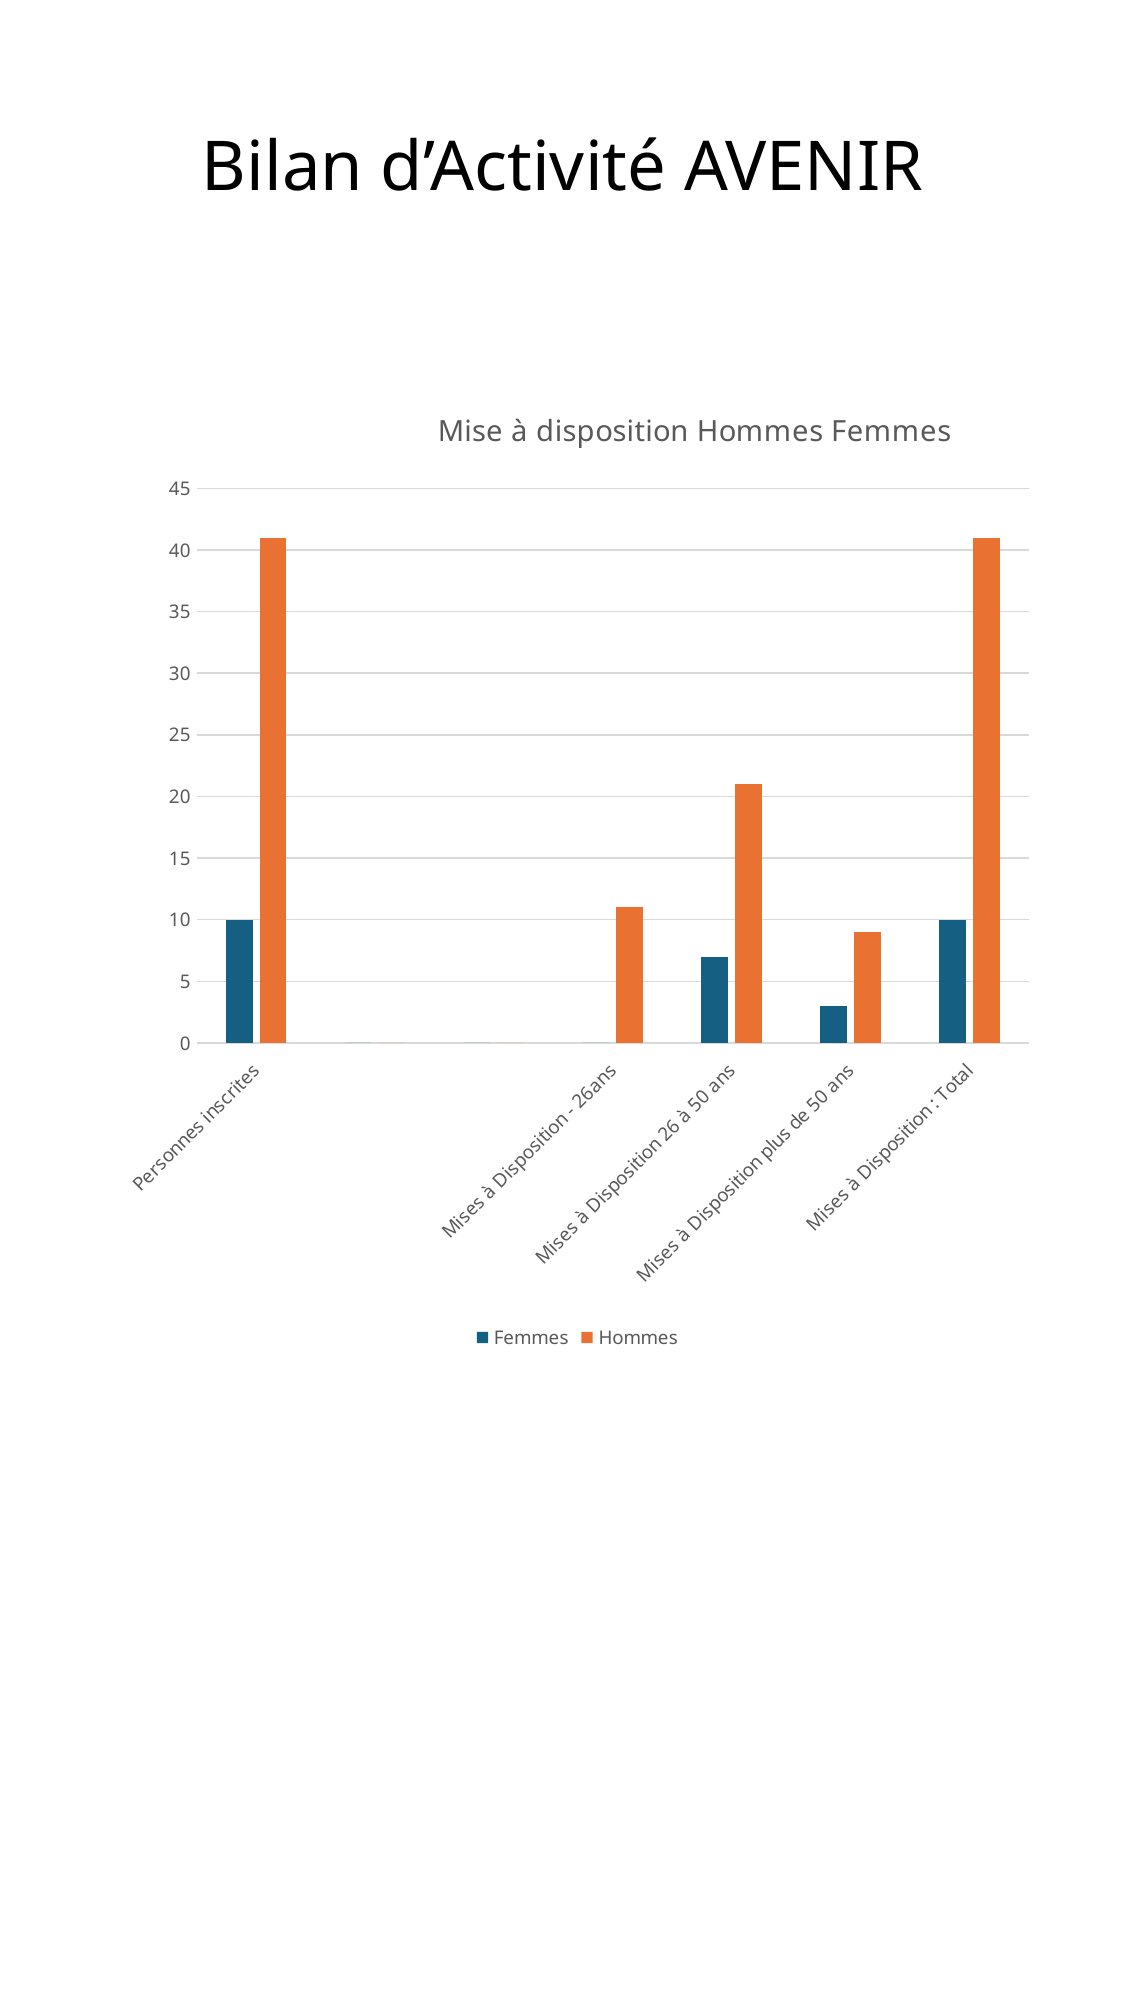

# Bilan d’Activité AVENIR
### Chart: Mise à disposition Hommes Femmes
| Category | Femmes | Hommes |
|---|---|---|
| Personnes inscrites | 10.0 | 41.0 |
| None | 0.0 | 0.0 |
| None | 0.0 | 0.0 |
| Mises à Disposition - 26ans | 0.0 | 11.0 |
| Mises à Disposition 26 à 50 ans | 7.0 | 21.0 |
| Mises à Disposition plus de 50 ans | 3.0 | 9.0 |
| Mises à Disposition : Total | 10.0 | 41.0 |